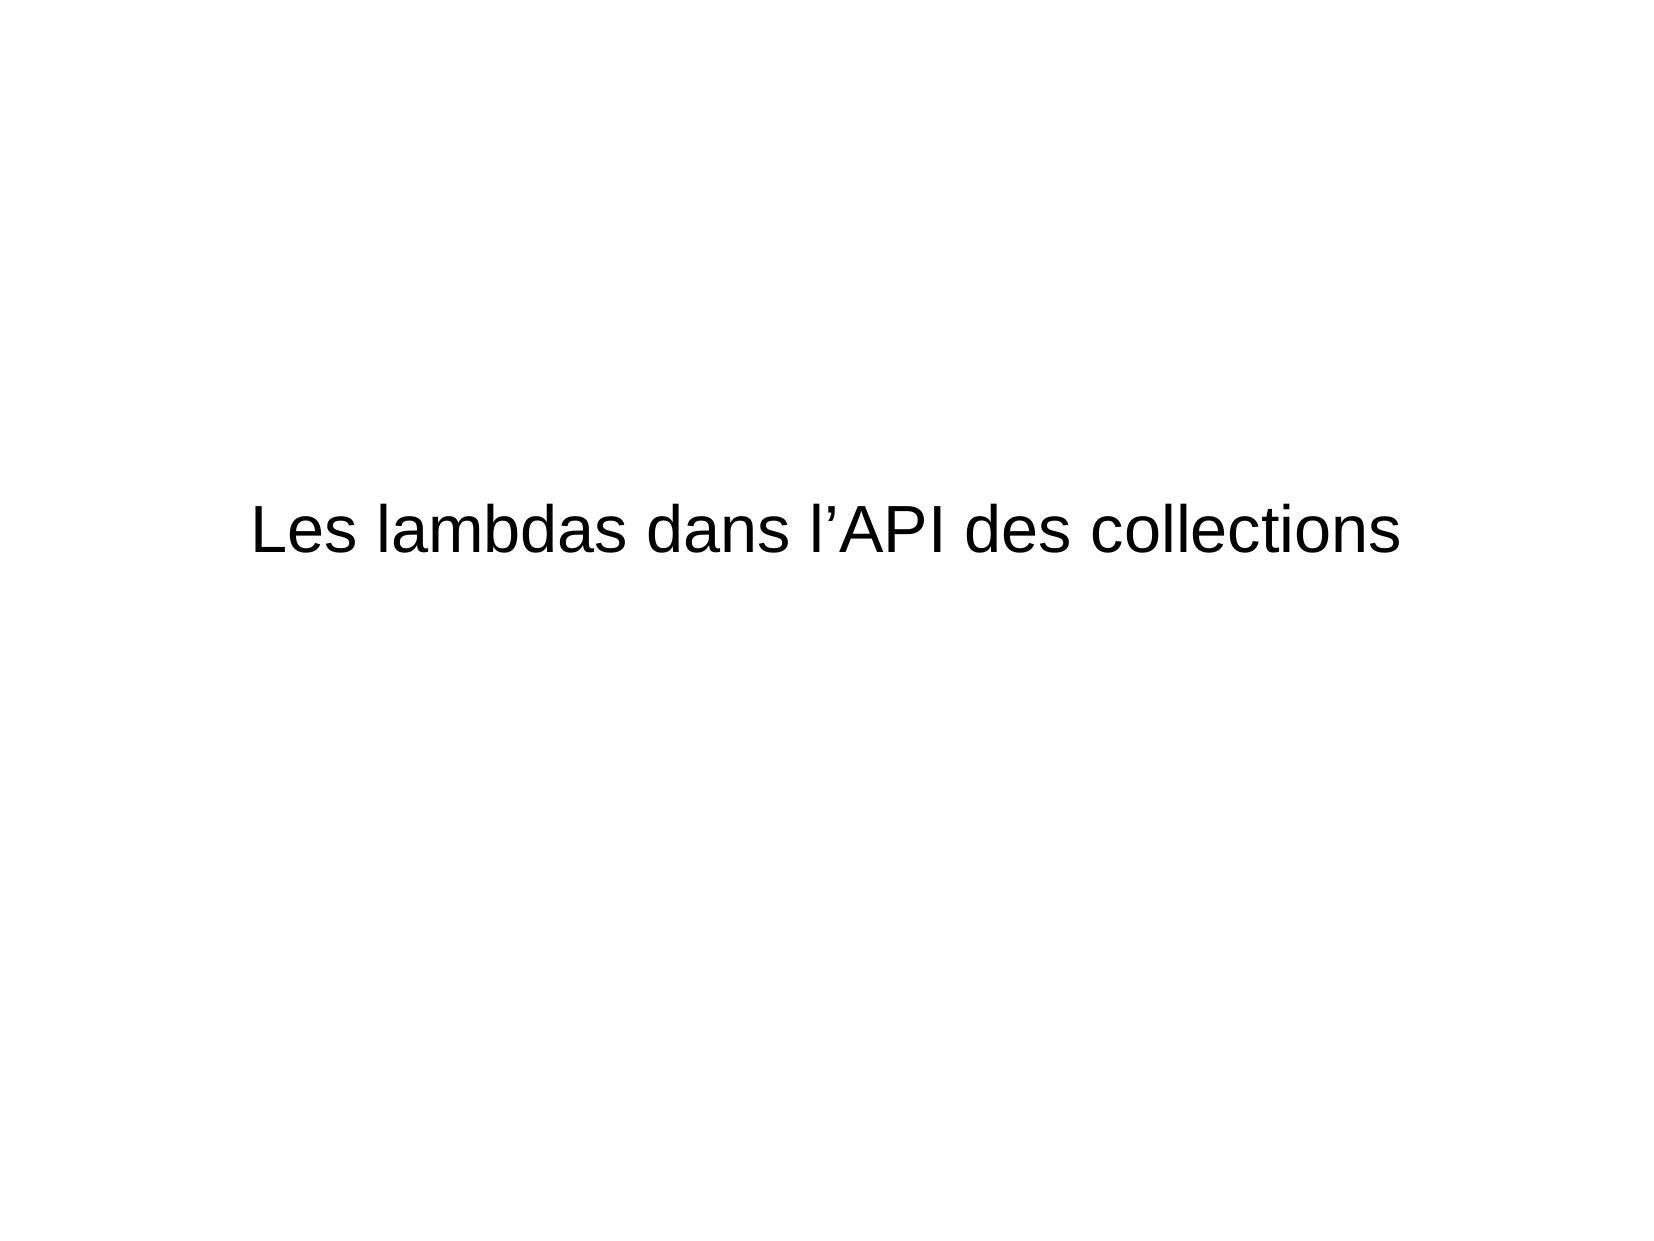

# Les lambdas dans l’API des collections